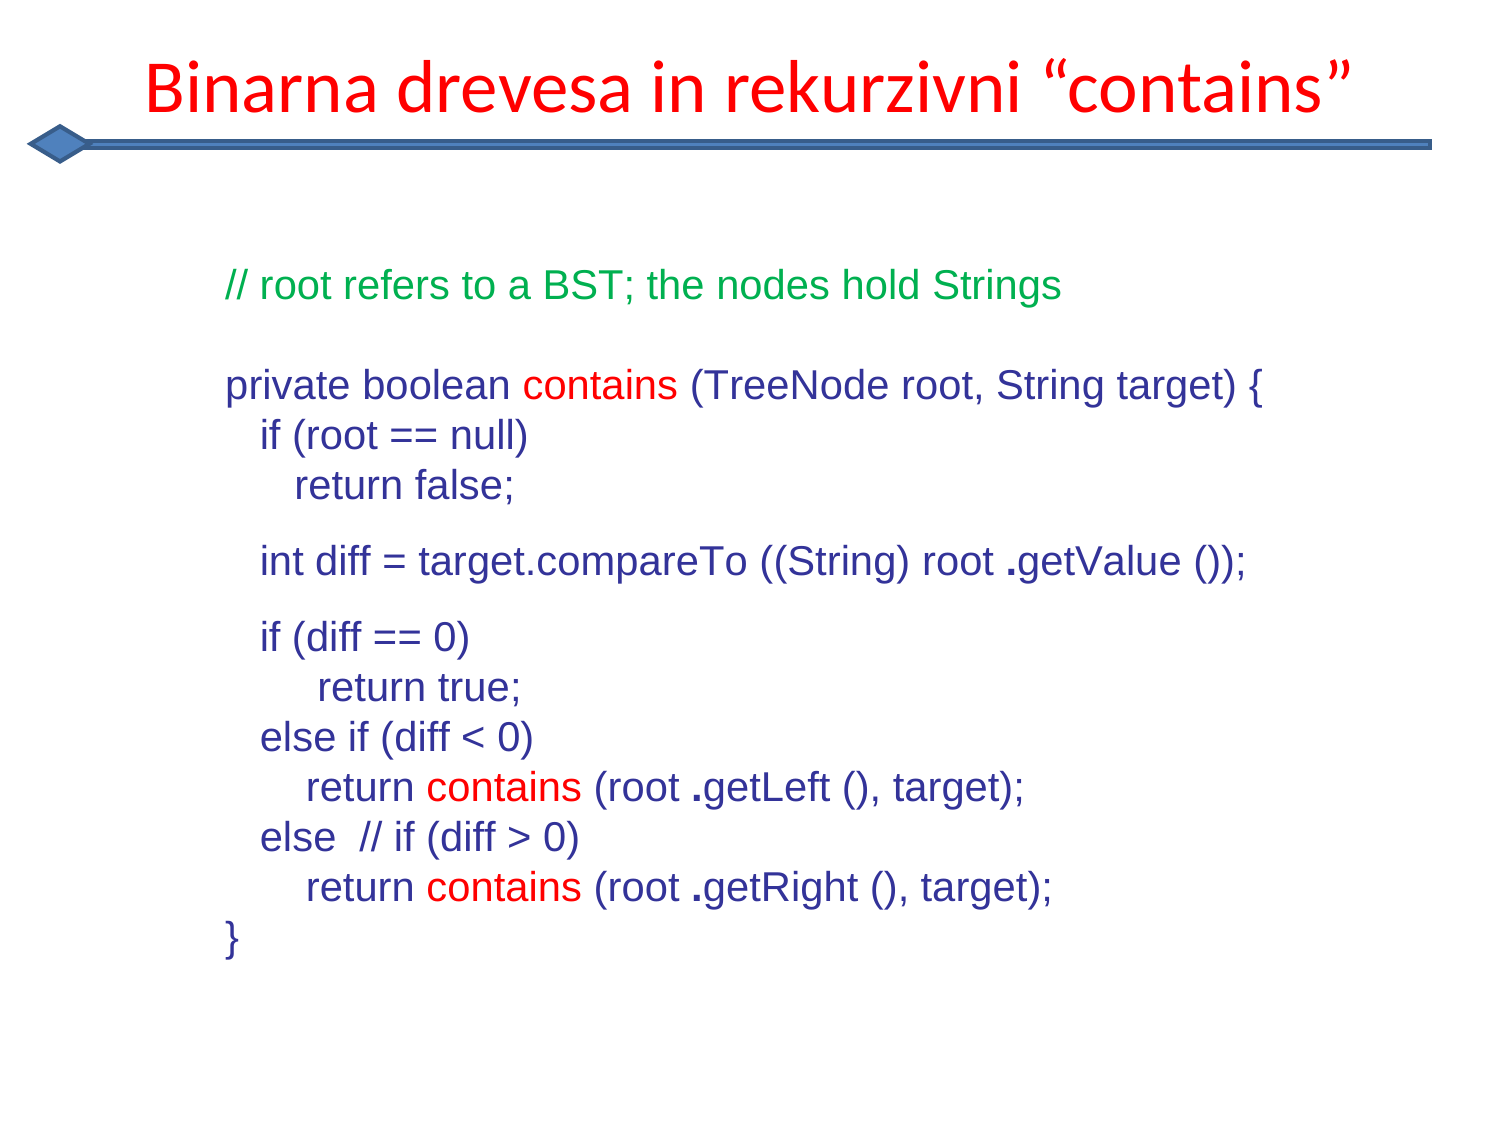

# Binarna drevesa in rekurzivni “contains”
 // root refers to a BST; the nodes hold Strings
 private boolean contains (TreeNode root, String target) {
 if (root == null)
 return false;
 int diff = target.compareTo ((String) root .getValue ());
 if (diff == 0)
 return true;
 else if (diff < 0)
 return contains (root .getLeft (), target);
 else // if (diff > 0)
 return contains (root .getRight (), target);
 }